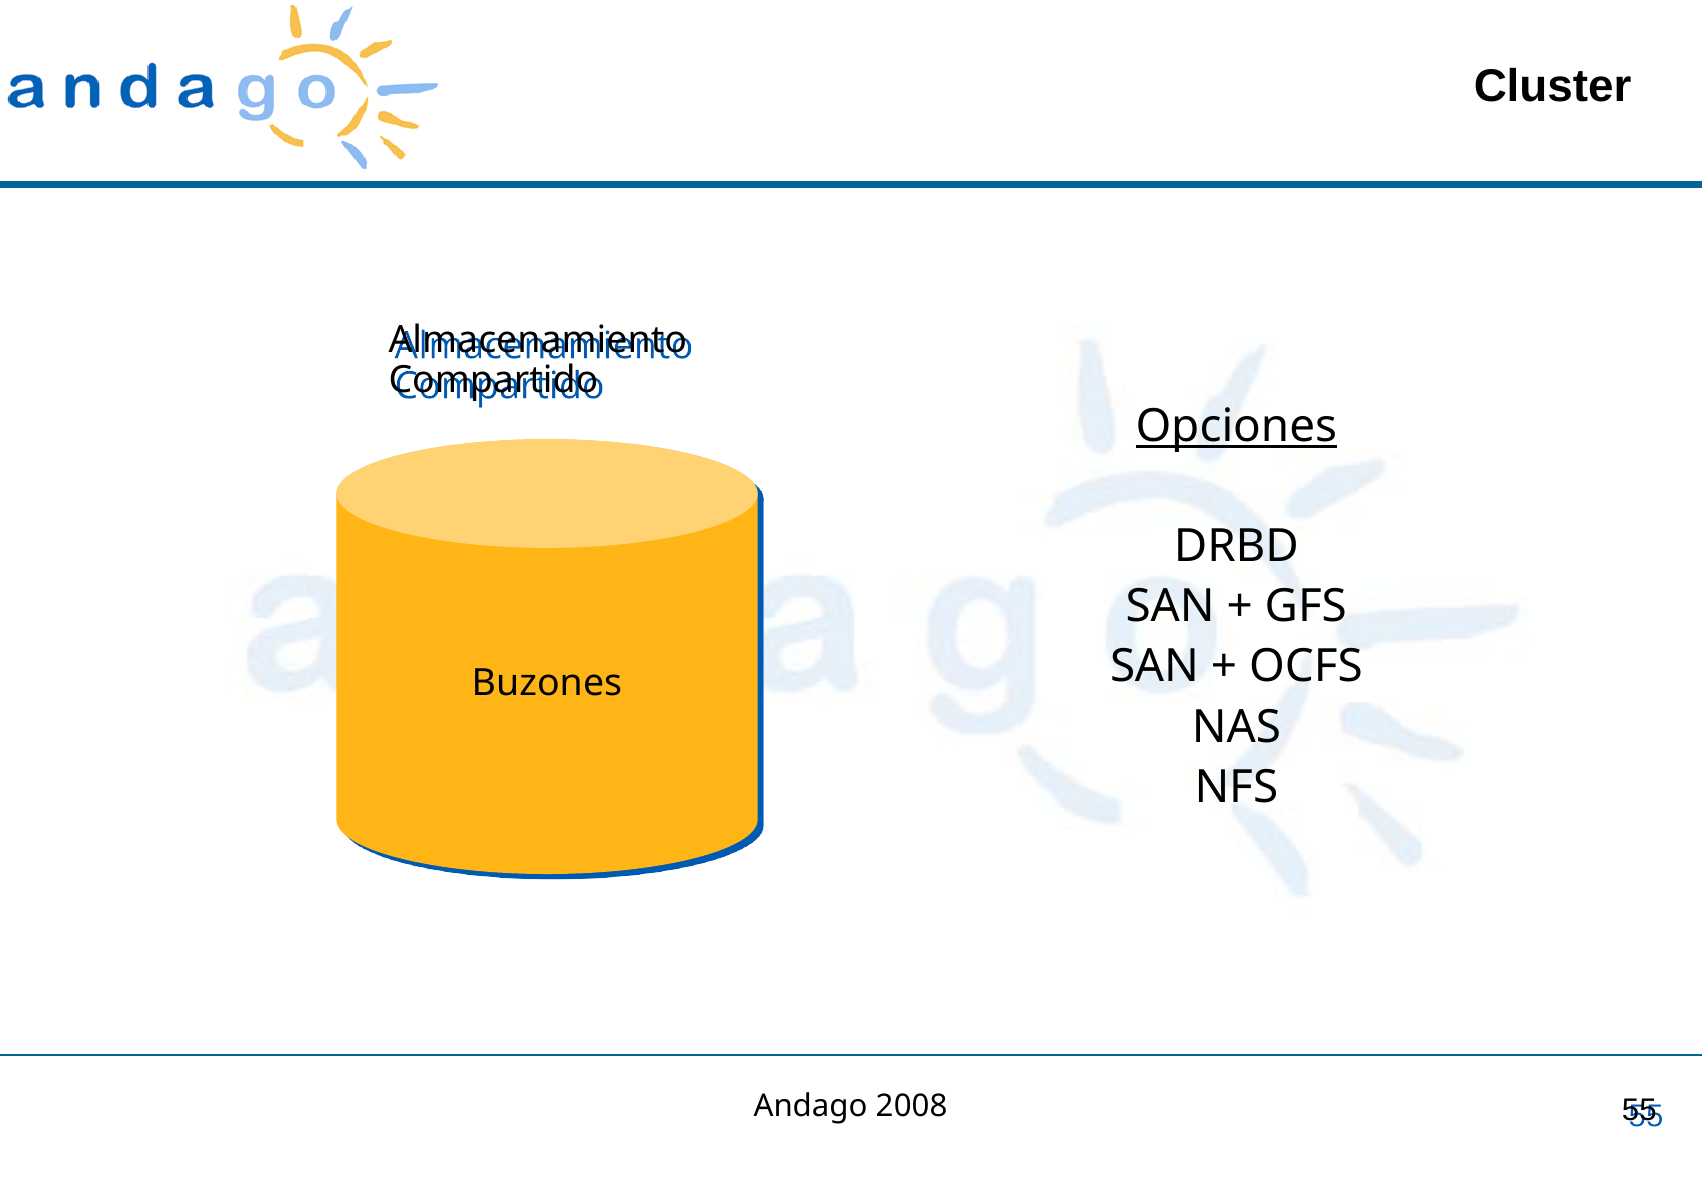

# Cluster
Opciones
DRBD
SAN + GFS
SAN + OCFS
NAS
NFS
Almacenamiento
Compartido
Buzones